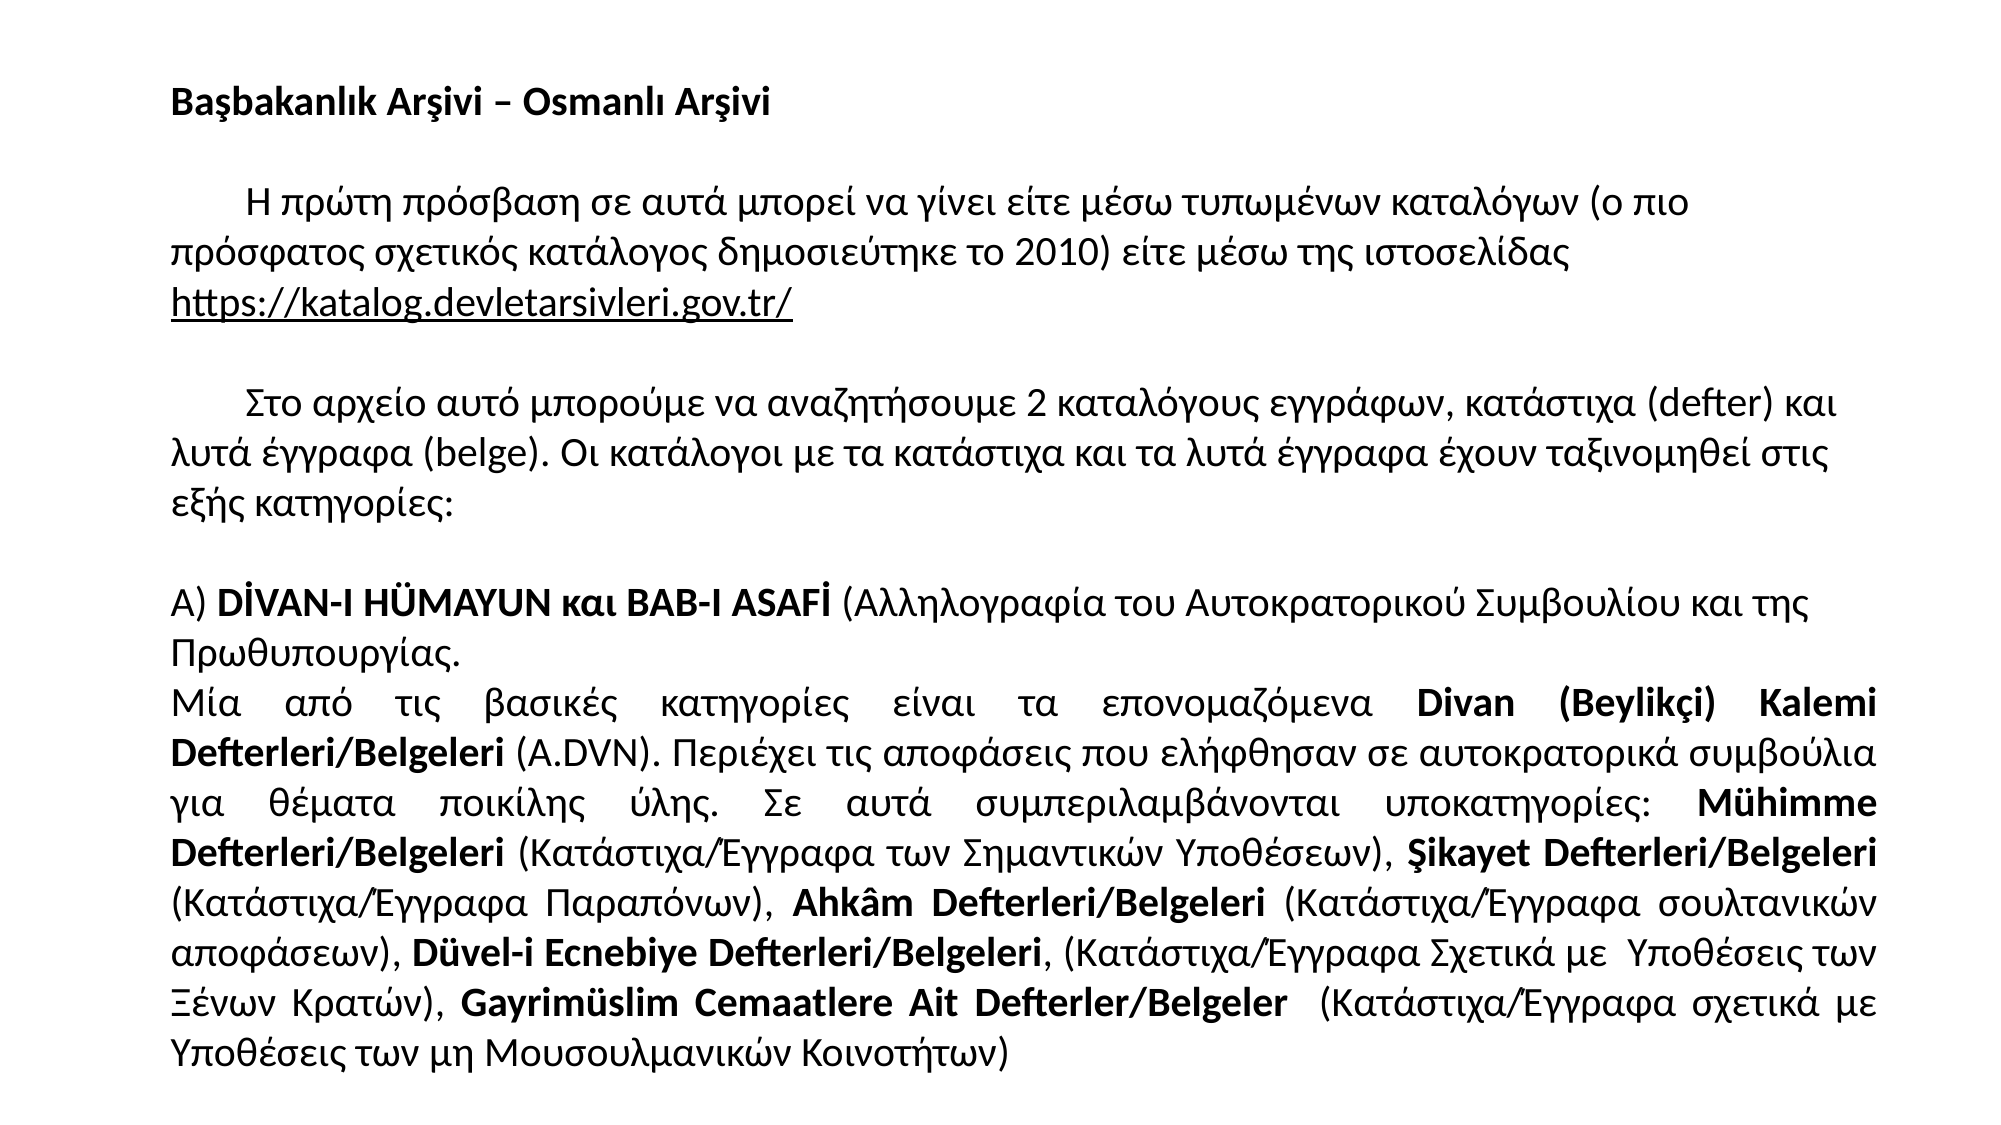

Başbakanlık Arşivi – Osmanlı Arşivi
	Η πρώτη πρόσβαση σε αυτά μπορεί να γίνει είτε μέσω τυπωμένων καταλόγων (ο πιο πρόσφατος σχετικός κατάλογος δημοσιεύτηκε το 2010) είτε μέσω της ιστοσελίδας https://katalog.devletarsivleri.gov.tr/
	Στο αρχείο αυτό μπορούμε να αναζητήσουμε 2 καταλόγους εγγράφων, κατάστιχα (defter) και λυτά έγγραφα (belge). Οι κατάλογοι με τα κατάστιχα και τα λυτά έγγραφα έχουν ταξινομηθεί στις εξής κατηγορίες:
A) DİVAN-I HÜMAYUN και BAB-I ASAFİ (Αλληλογραφία του Αυτοκρατορικού Συμβουλίου και της Πρωθυπουργίας.
Μία από τις βασικές κατηγορίες είναι τα επονομαζόμενα Divan (Beylikçi) Kalemi Defterleri/Belgeleri (A.DVN). Περιέχει τις αποφάσεις που ελήφθησαν σε αυτοκρατορικά συμβούλια για θέματα ποικίλης ύλης. Σε αυτά συμπεριλαμβάνονται υποκατηγορίες: Mühimme Defterleri/Belgeleri (Κατάστιχα/Έγγραφα των Σημαντικών Υποθέσεων), Şikayet Defterleri/Belgeleri (Κατάστιχα/Έγγραφα Παραπόνων), Ahkâm Defterleri/Belgeleri (Κατάστιχα/Έγγραφα σουλτανικών αποφάσεων), Düvel-i Ecnebiye Defterleri/Belgeleri, (Κατάστιχα/Έγγραφα Σχετικά με Υποθέσεις των Ξένων Κρατών), Gayrimüslim Cemaatlere Ait Defterler/Belgeler (Κατάστιχα/Έγγραφα σχετικά με Υποθέσεις των μη Μουσουλμανικών Κοινοτήτων)